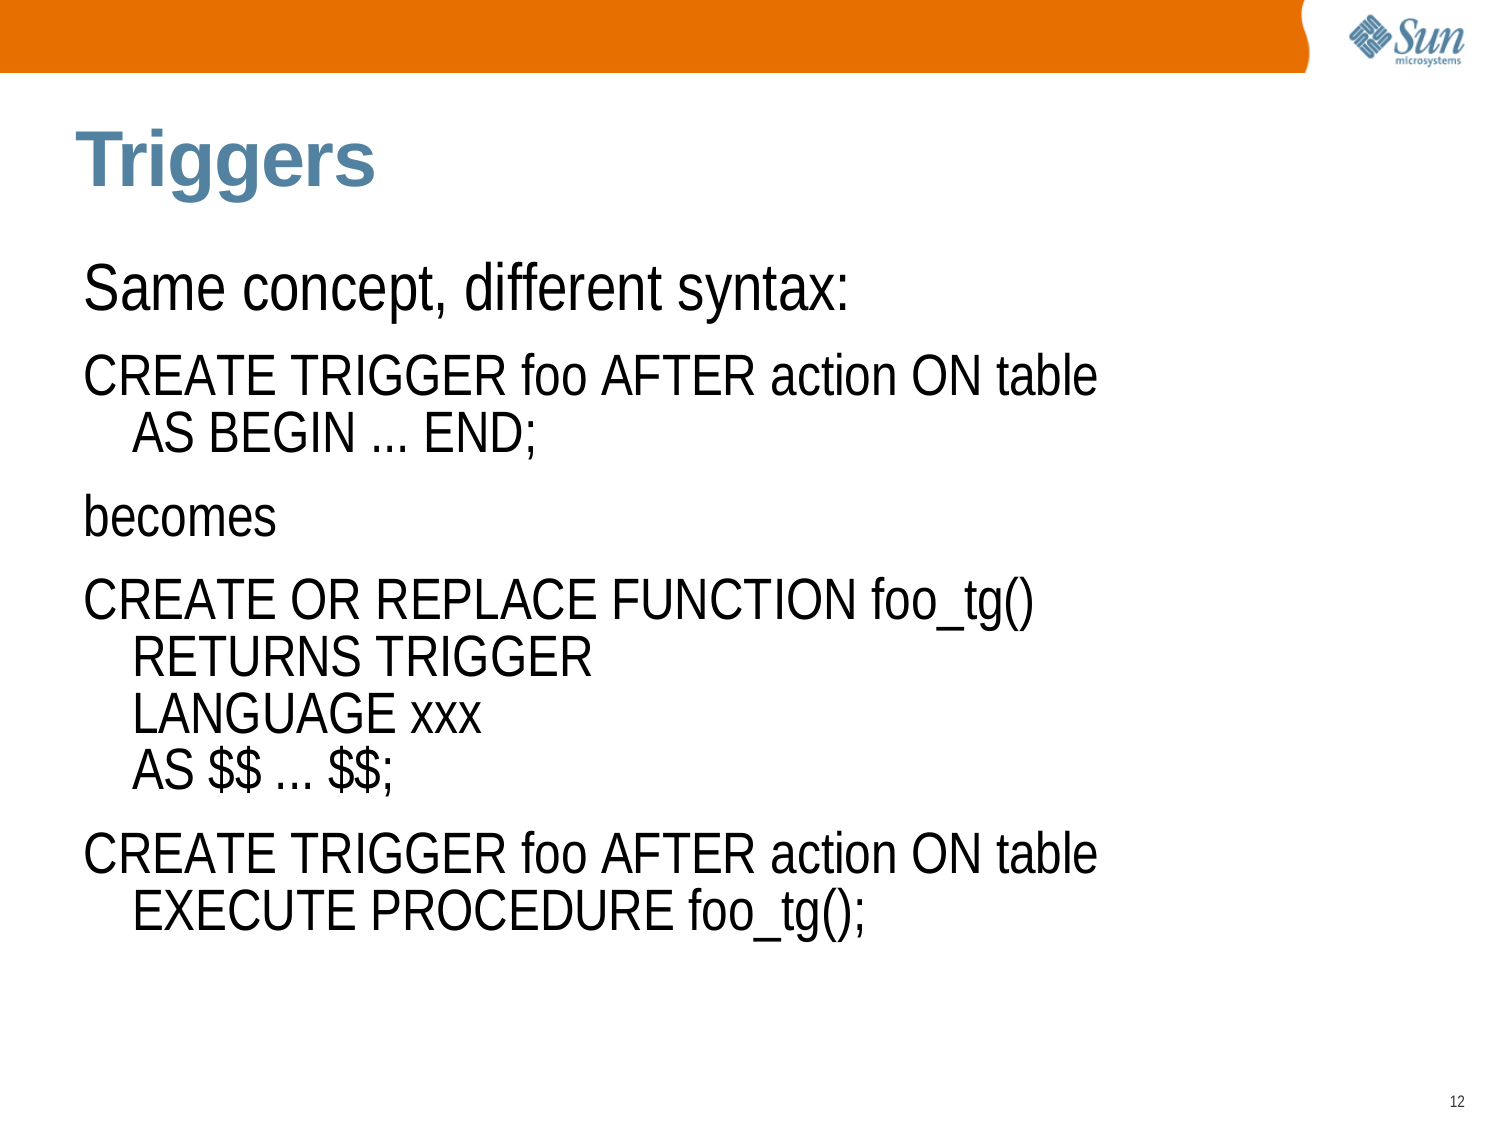

# Triggers
Same concept, different syntax:
CREATE TRIGGER foo AFTER action ON table
AS BEGIN ... END;
becomes
CREATE OR REPLACE FUNCTION foo_tg()
RETURNS TRIGGER
LANGUAGE xxx
AS $$ ... $$;
CREATE TRIGGER foo AFTER action ON table
EXECUTE PROCEDURE foo_tg();